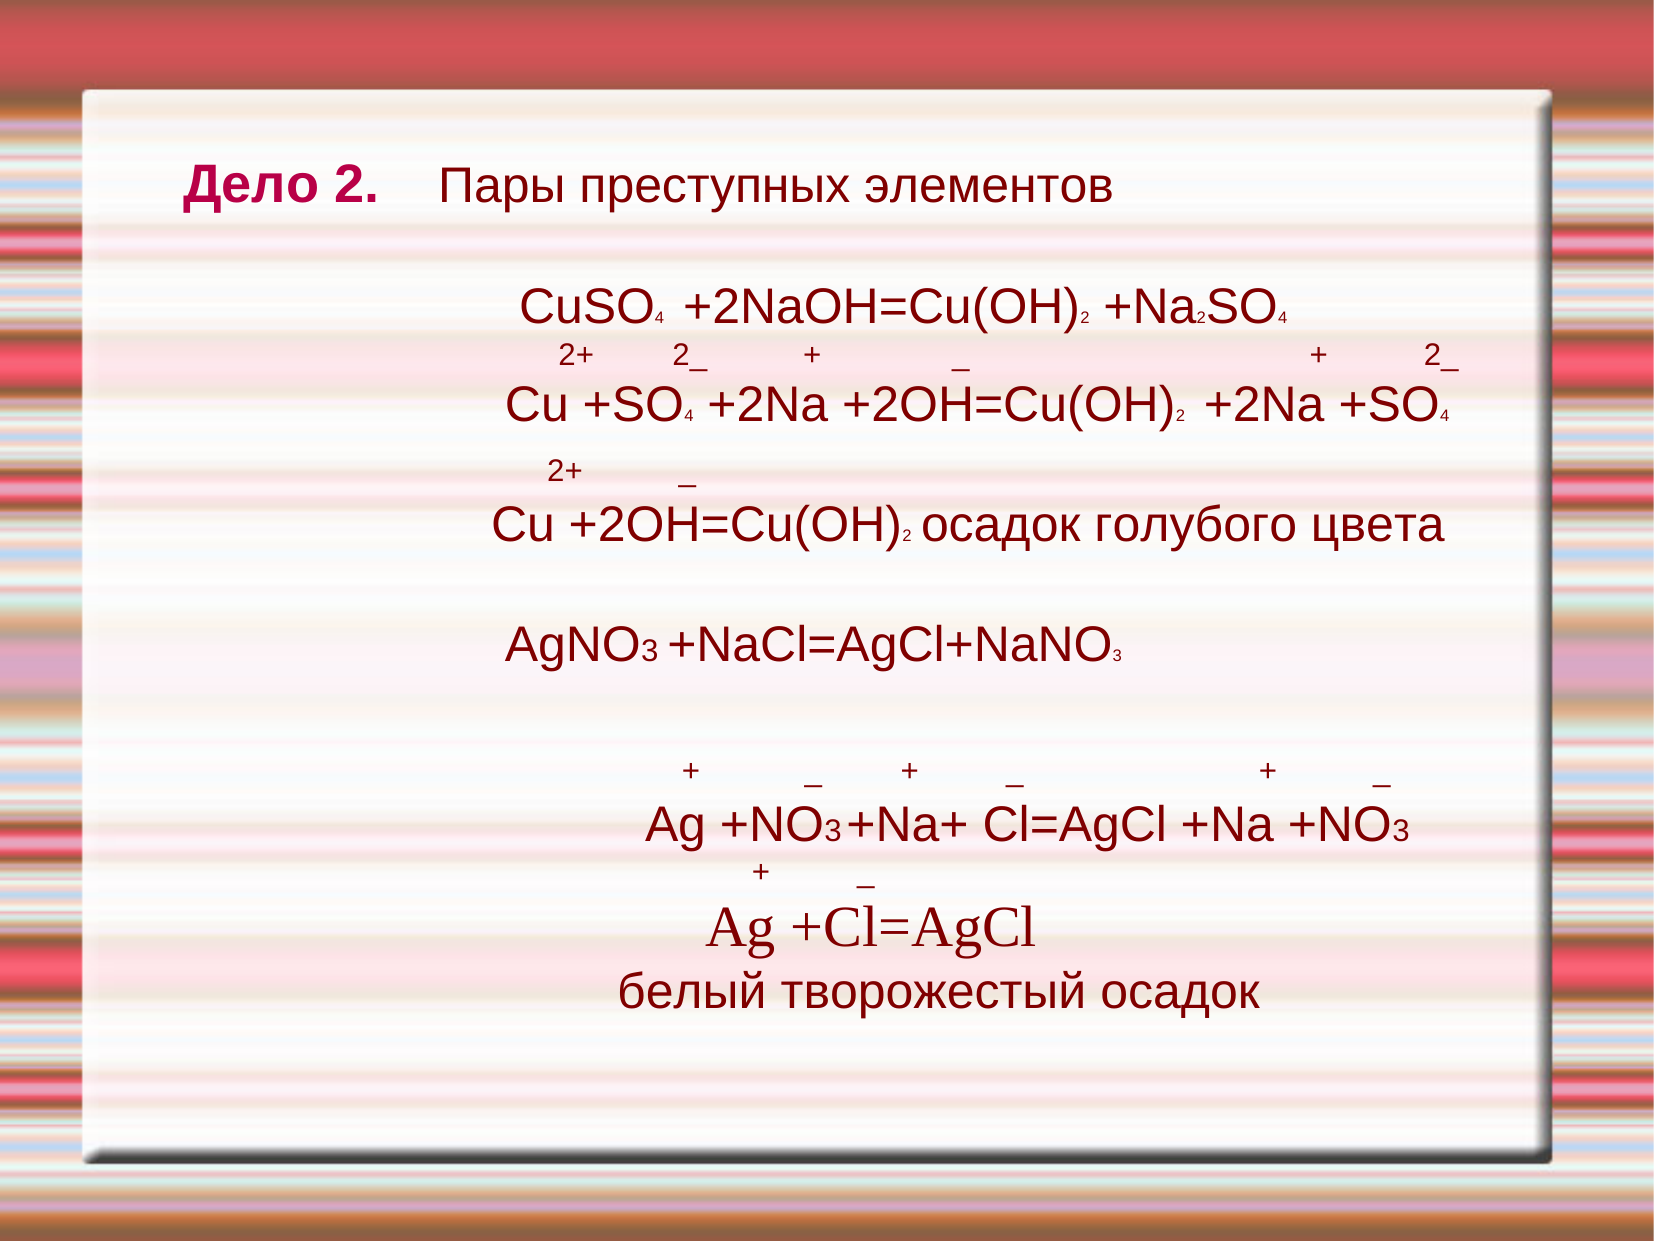

#
Дело 2. Пары преступных элементов
 CuSO4 +2NaOH=Cu(OH)2 +Na2SO4
 2+ 2_ + _ + 2_
 Cu +SO4 +2Na +2OH=Cu(OH)2 +2Na +SO4
 2+ _
 Cu +2OH=Cu(OH)2 осадок голубого цвета
 AgNO3 +NaCl=AgCl+NaNO3
 + _ + _ + _
 Ag +NO3 +Na+ Cl=AgCl +Na +NO3
 + _
 Ag +Cl=AgCl
 белый творожестый осадок